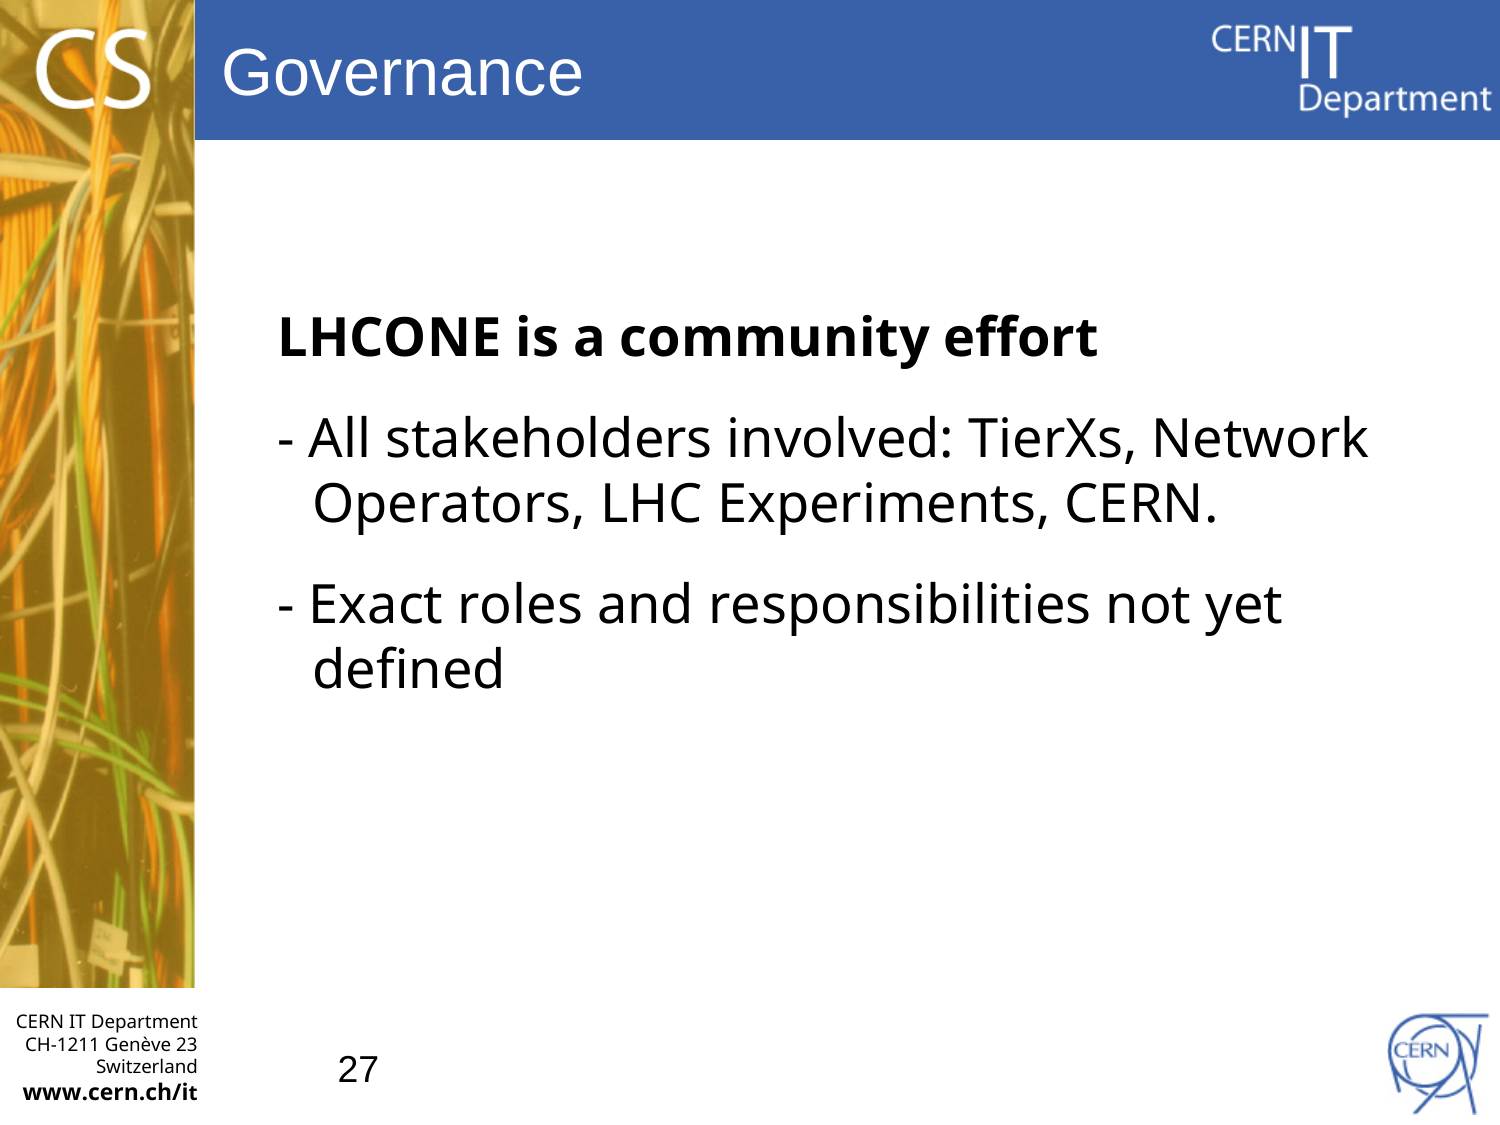

# Governance
LHCONE is a community effort
- All stakeholders involved: TierXs, Network Operators, LHC Experiments, CERN.
- Exact roles and responsibilities not yet defined